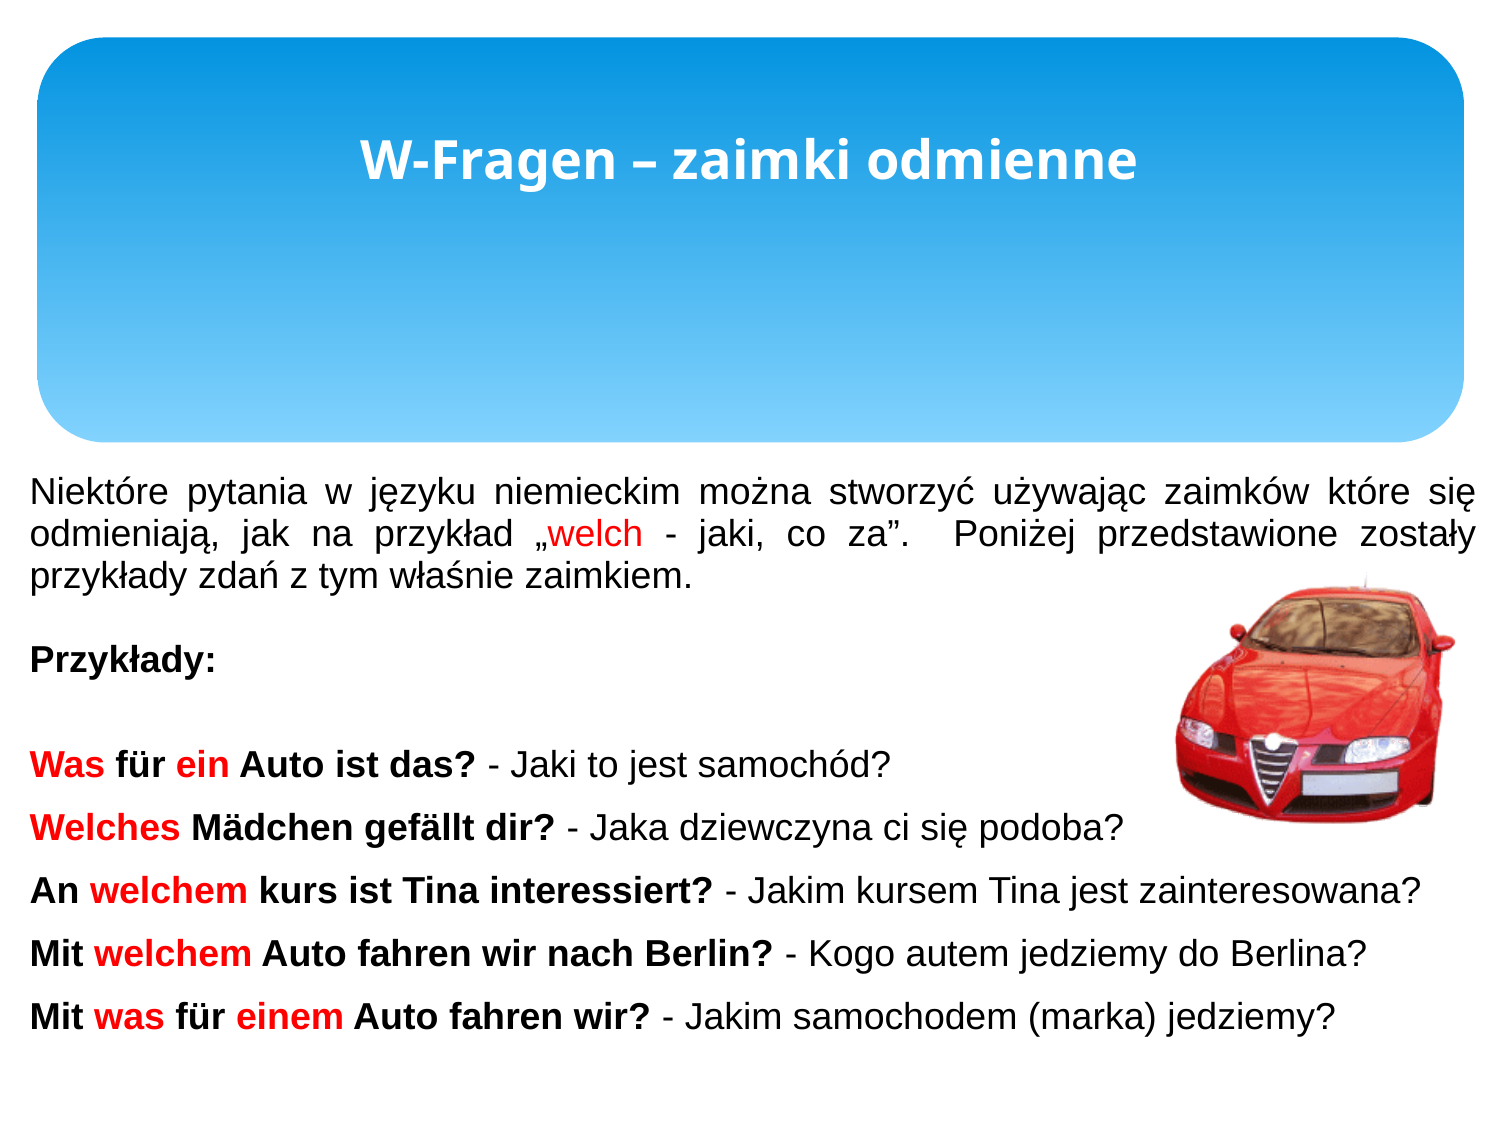

# W-Fragen – zaimki odmienne
Niektóre pytania w języku niemieckim można stworzyć używając zaimków które się odmieniają, jak na przykład „welch - jaki, co za”. Poniżej przedstawione zostały przykłady zdań z tym właśnie zaimkiem.
Przykłady:
Was für ein Auto ist das? - Jaki to jest samochód?
Welches Mädchen gefällt dir? - Jaka dziewczyna ci się podoba?
An welchem kurs ist Tina interessiert? - Jakim kursem Tina jest zainteresowana?
Mit welchem Auto fahren wir nach Berlin? - Kogo autem jedziemy do Berlina?
Mit was für einem Auto fahren wir? - Jakim samochodem (marka) jedziemy?